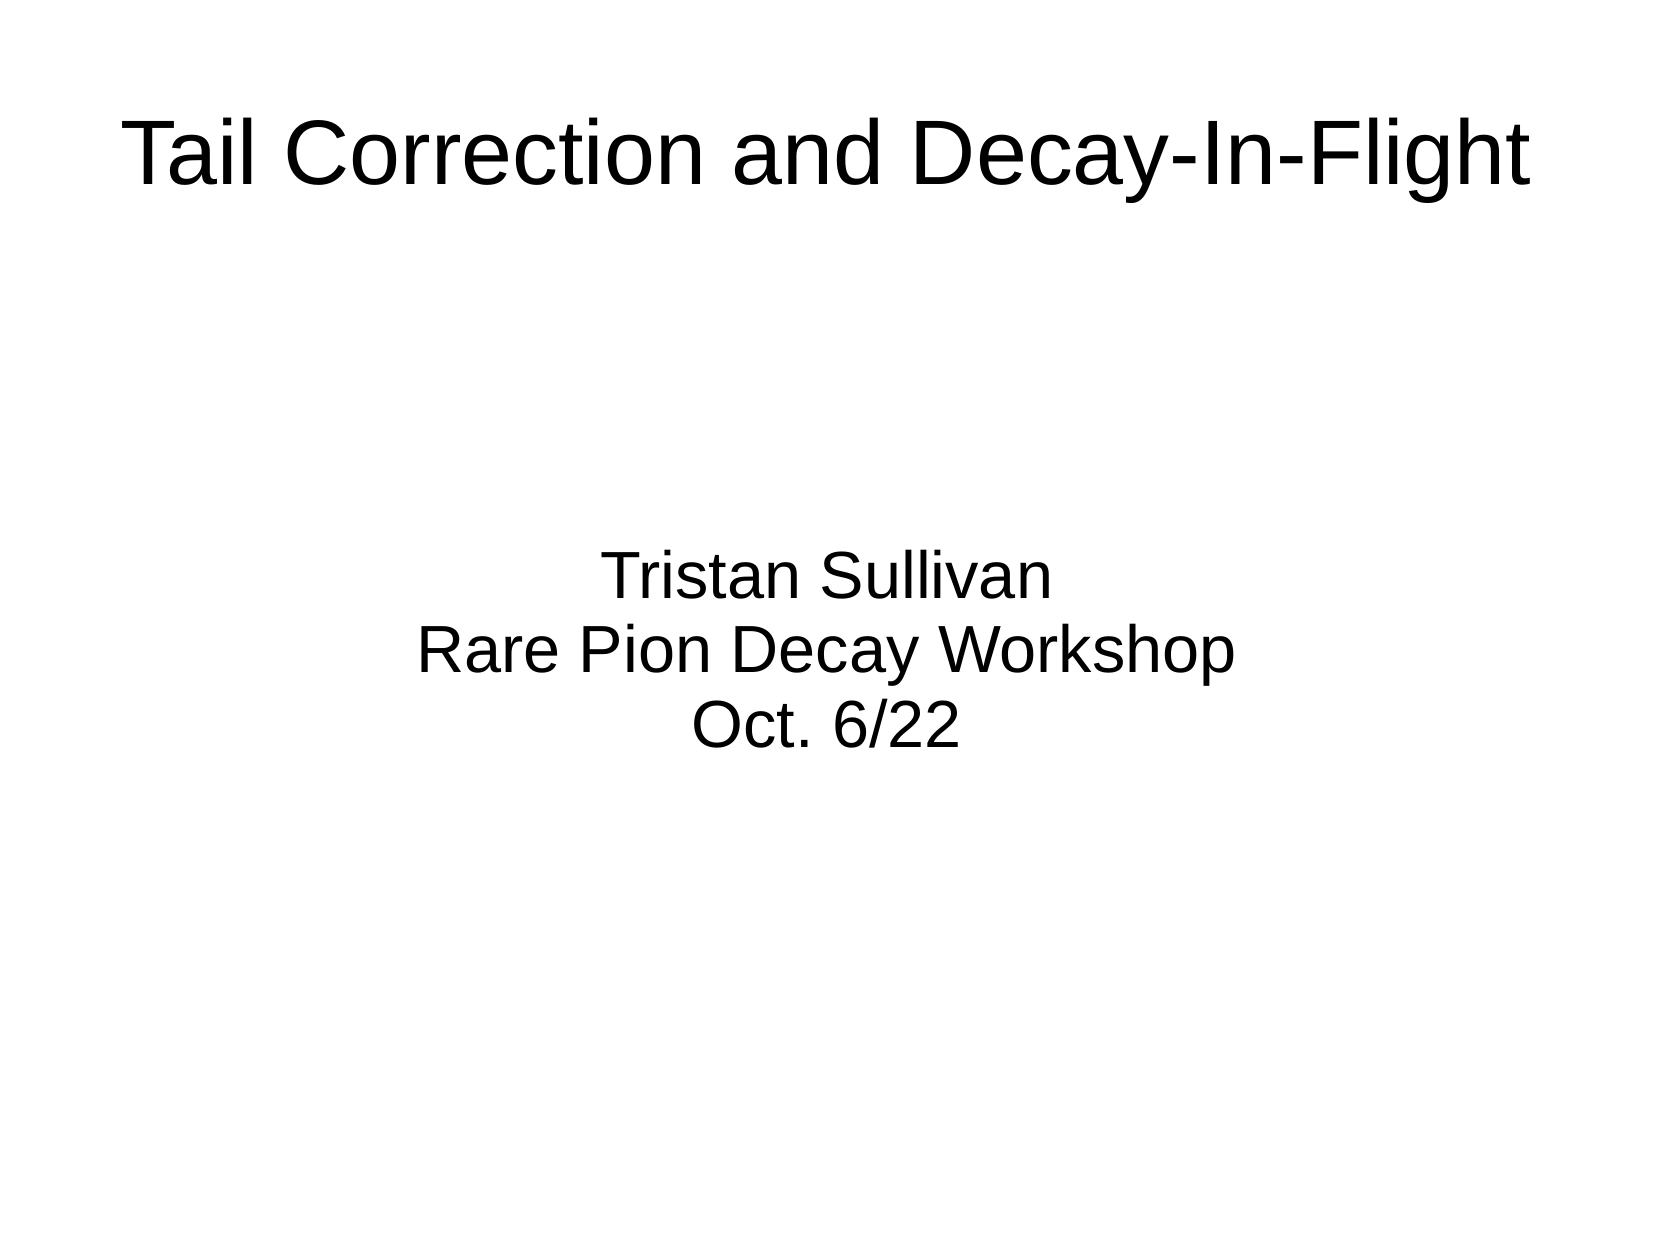

# Tail Correction and Decay-In-Flight
Tristan Sullivan
Rare Pion Decay Workshop
Oct. 6/22